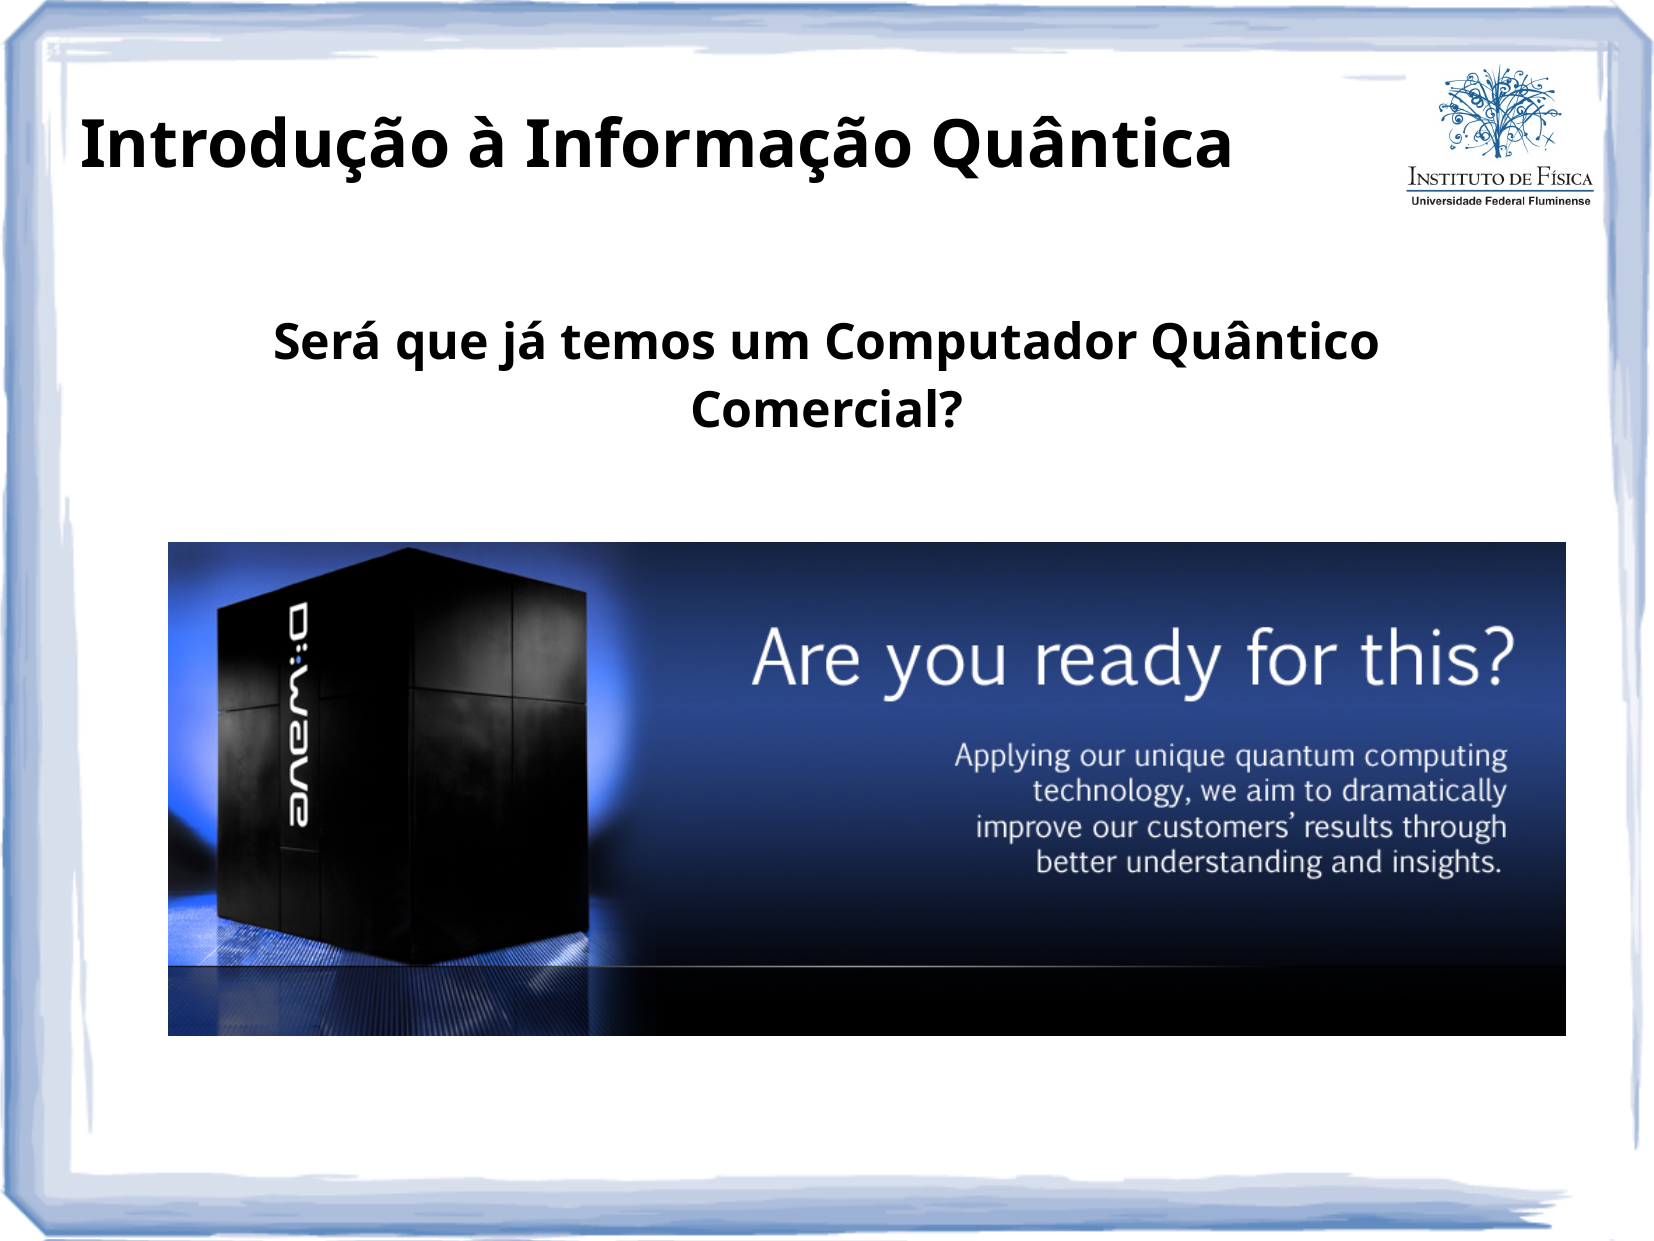

Introdução à Informação Quântica
Será que já temos um Computador Quântico Comercial?